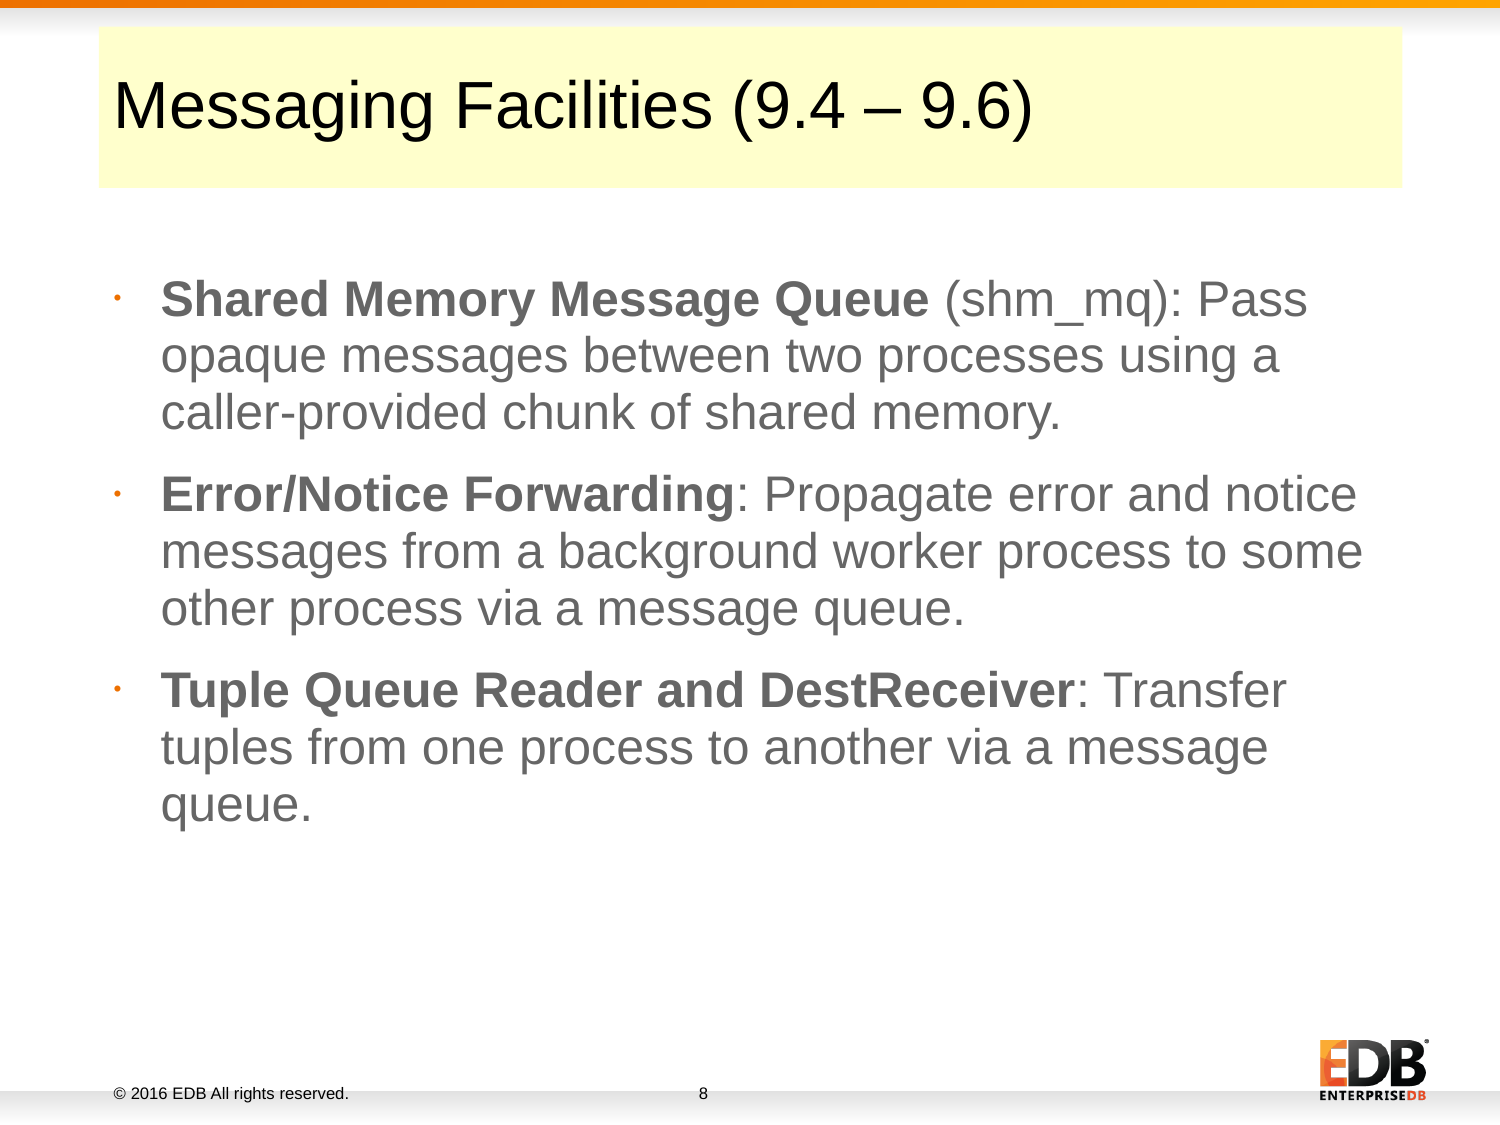

Messaging Facilities (9.4 – 9.6)
# Shared Memory Message Queue (shm_mq): Pass opaque messages between two processes using a caller-provided chunk of shared memory.
Error/Notice Forwarding: Propagate error and notice messages from a background worker process to some other process via a message queue.
Tuple Queue Reader and DestReceiver: Transfer tuples from one process to another via a message queue.